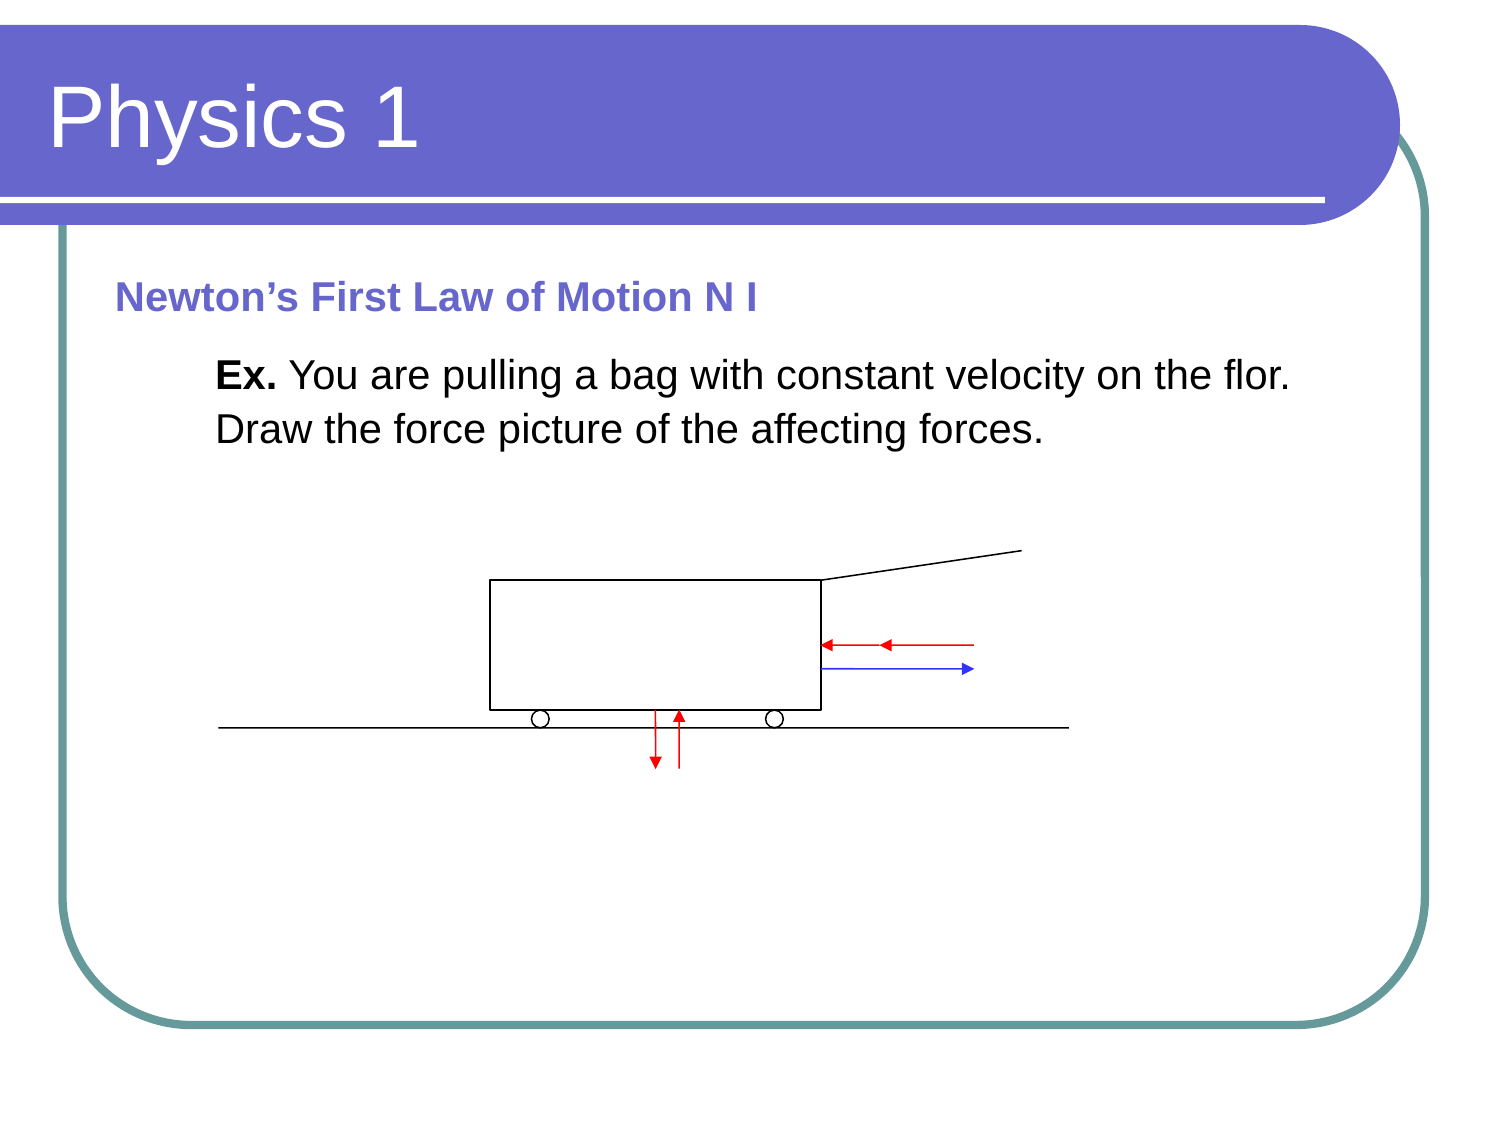

# Physics 1
Newton’s First Law of Motion N I
	Ex. You are pulling a bag with constant velocity on the flor. Draw the force picture of the affecting forces.